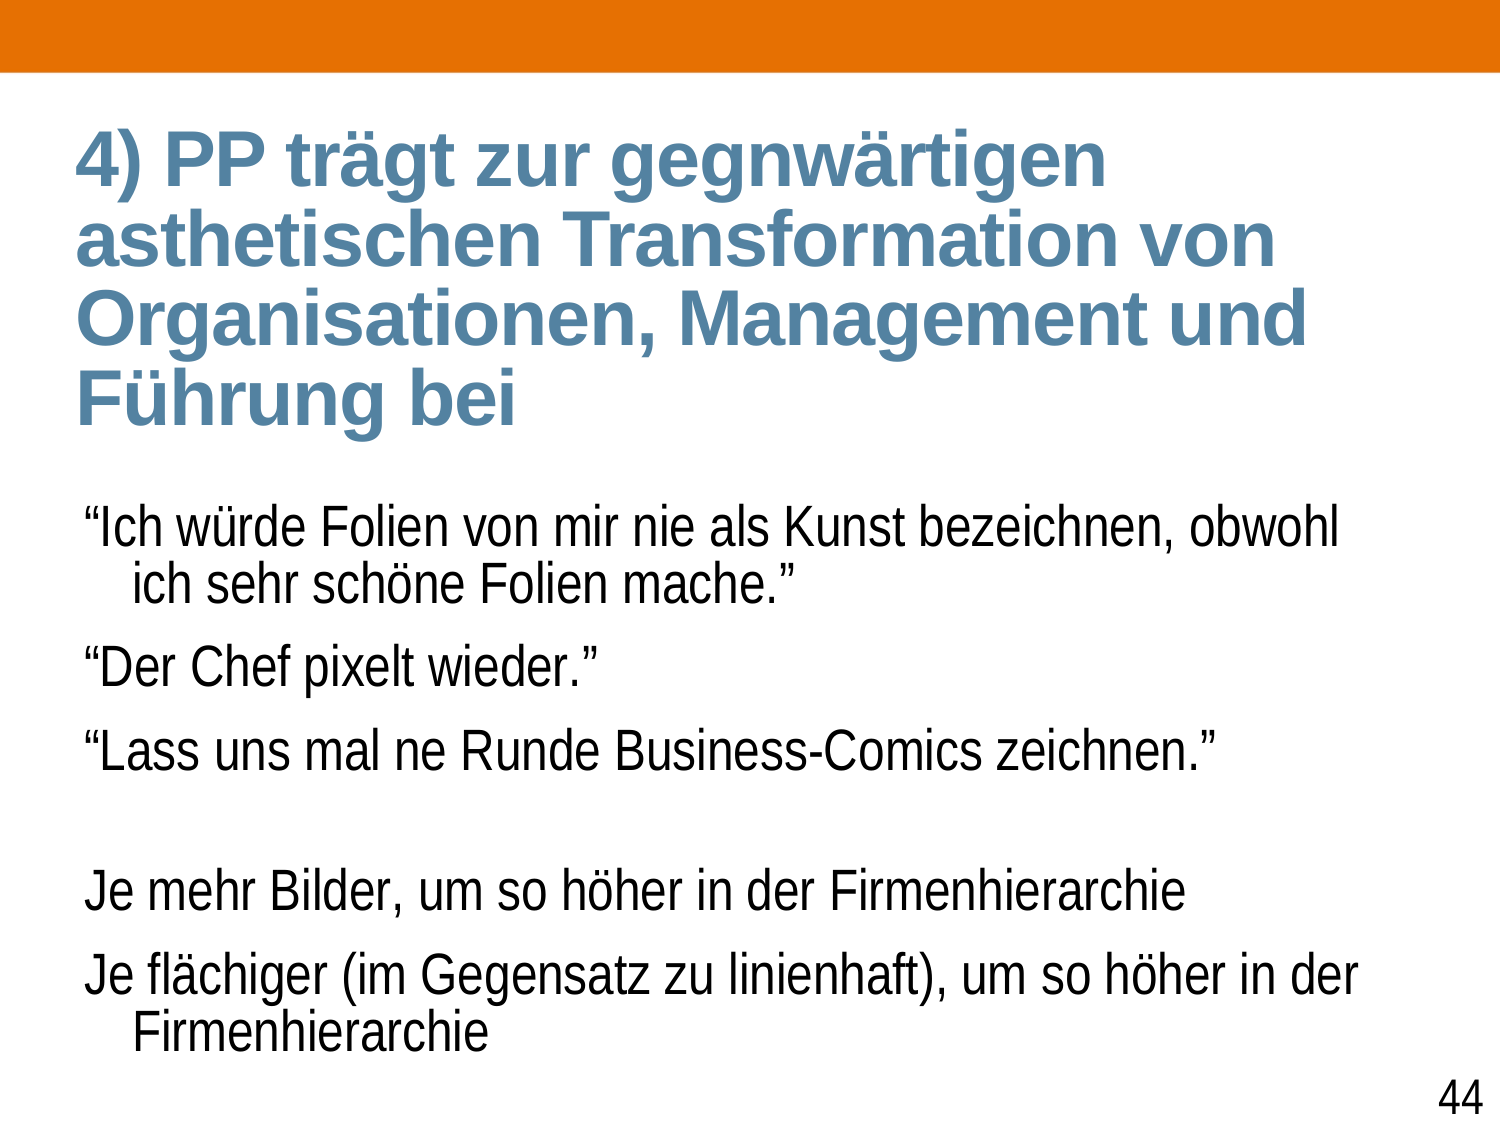

# 4) PP trägt zur gegnwärtigen asthetischen Transformation von Organisationen, Management und Führung bei
“Ich würde Folien von mir nie als Kunst bezeichnen, obwohl ich sehr schöne Folien mache.”
“Der Chef pixelt wieder.”
“Lass uns mal ne Runde Business-Comics zeichnen.”
Je mehr Bilder, um so höher in der Firmenhierarchie
Je flächiger (im Gegensatz zu linienhaft), um so höher in der Firmenhierarchie